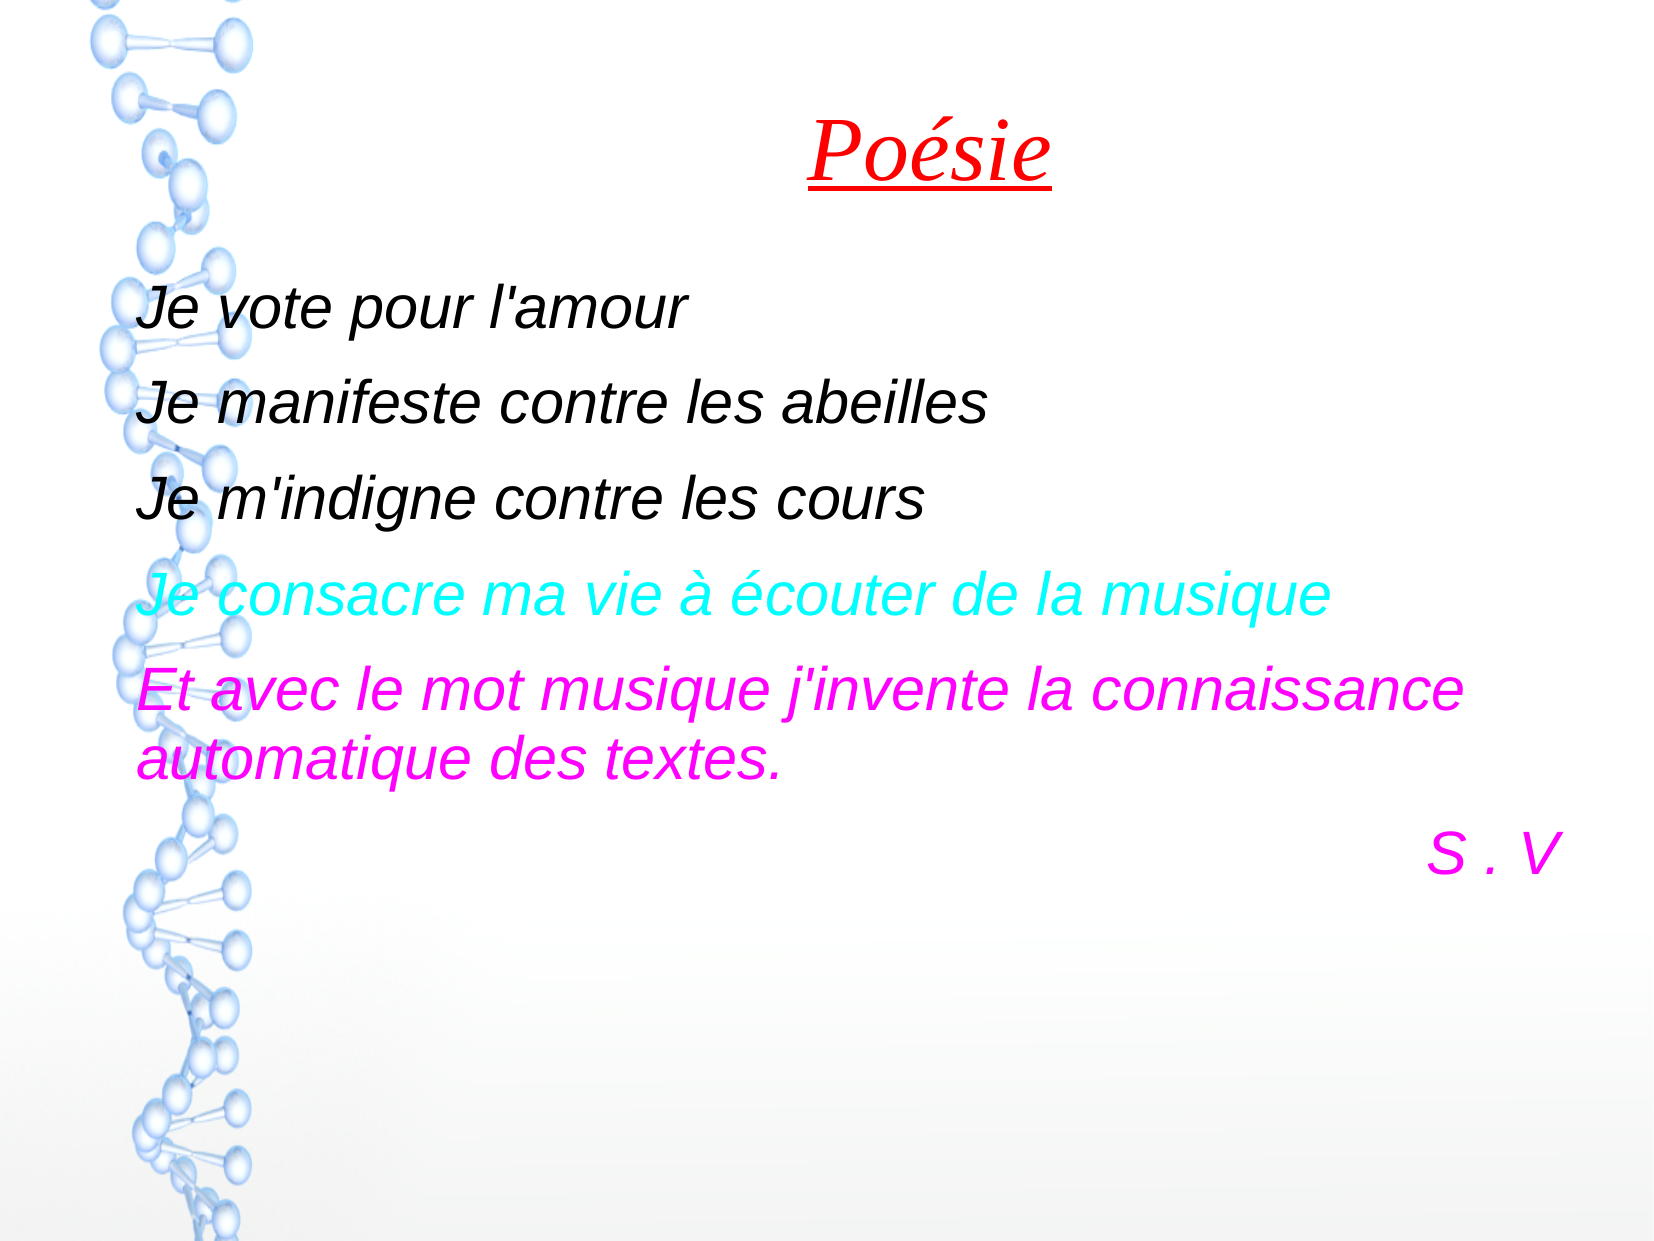

# Poésie
Je vote pour l'amour
Je manifeste contre les abeilles
Je m'indigne contre les cours
Je consacre ma vie à écouter de la musique
Et avec le mot musique j'invente la connaissance automatique des textes.
S . V